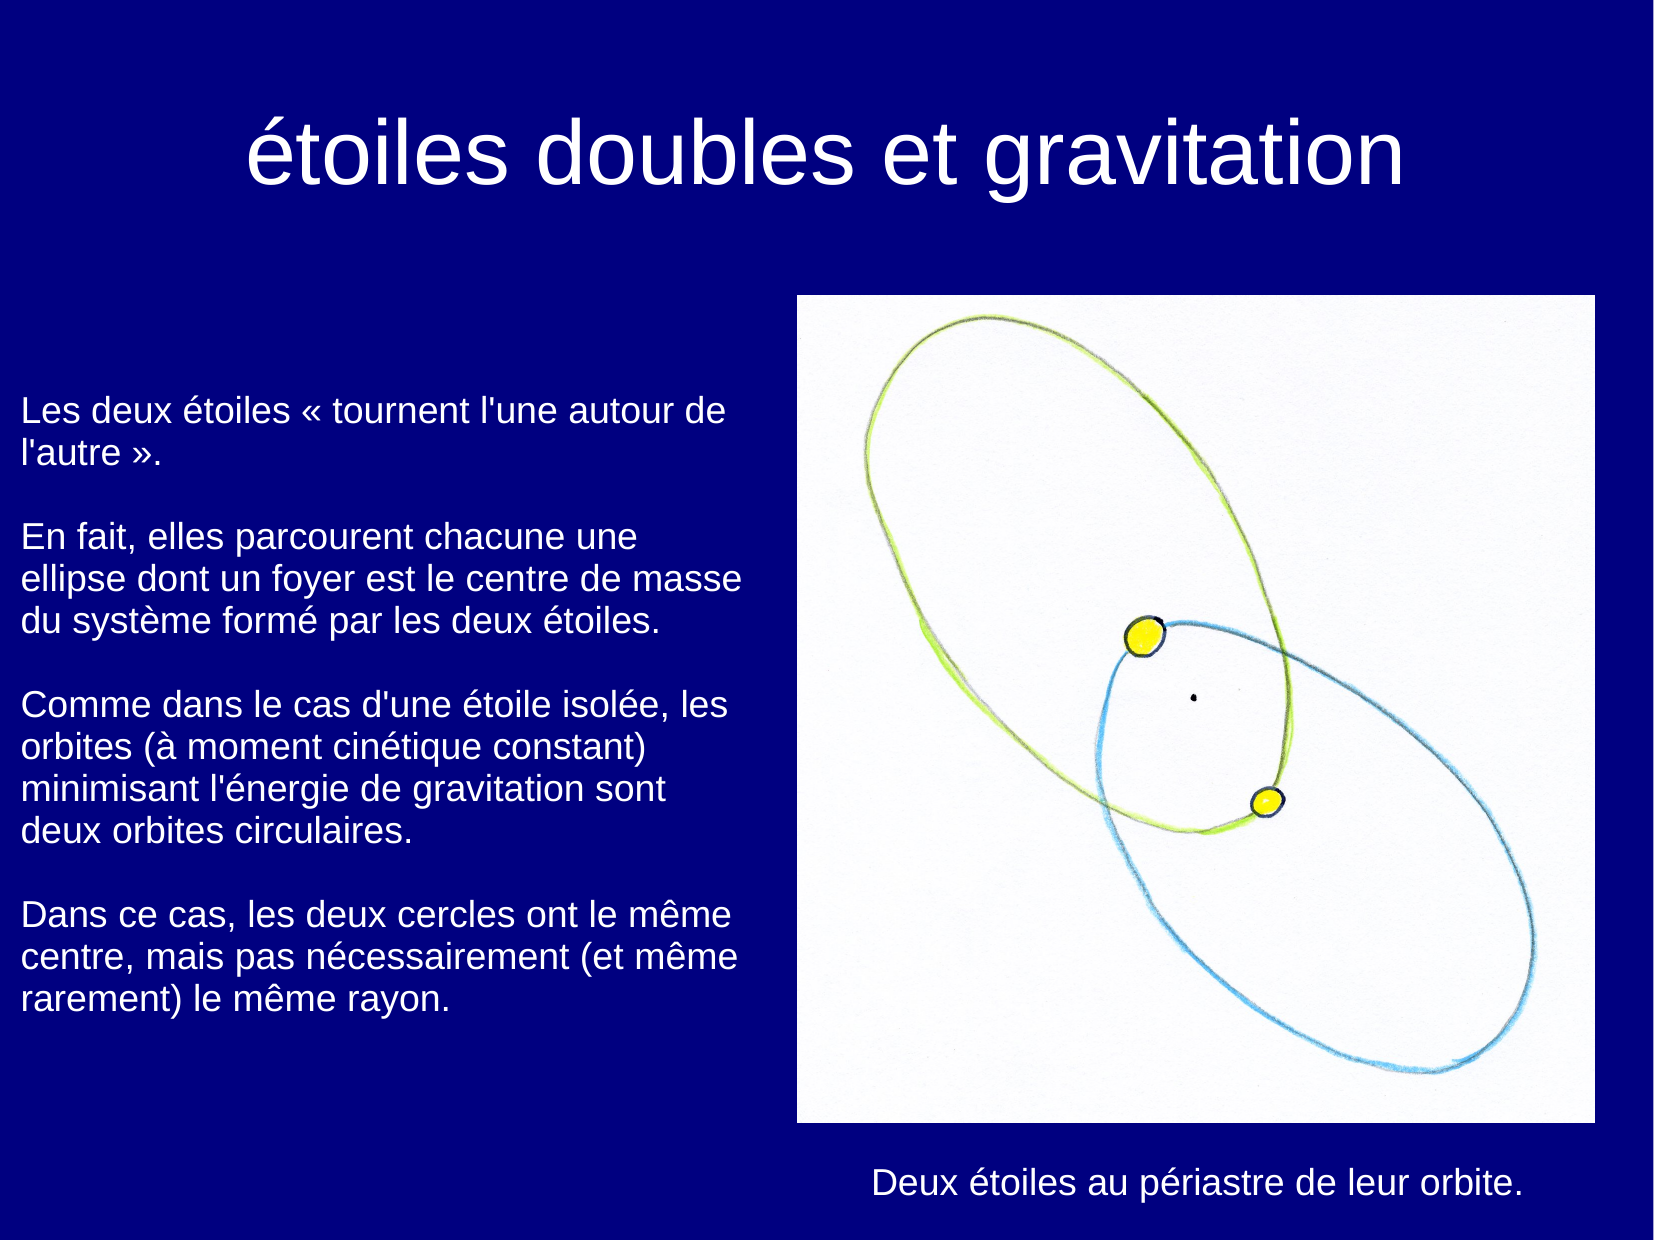

# étoiles doubles et gravitation
Les deux étoiles « tournent l'une autour de l'autre ».
En fait, elles parcourent chacune une ellipse dont un foyer est le centre de masse du système formé par les deux étoiles.
Comme dans le cas d'une étoile isolée, les orbites (à moment cinétique constant) minimisant l'énergie de gravitation sont deux orbites circulaires.
Dans ce cas, les deux cercles ont le même centre, mais pas nécessairement (et même rarement) le même rayon.
Deux étoiles au périastre de leur orbite.